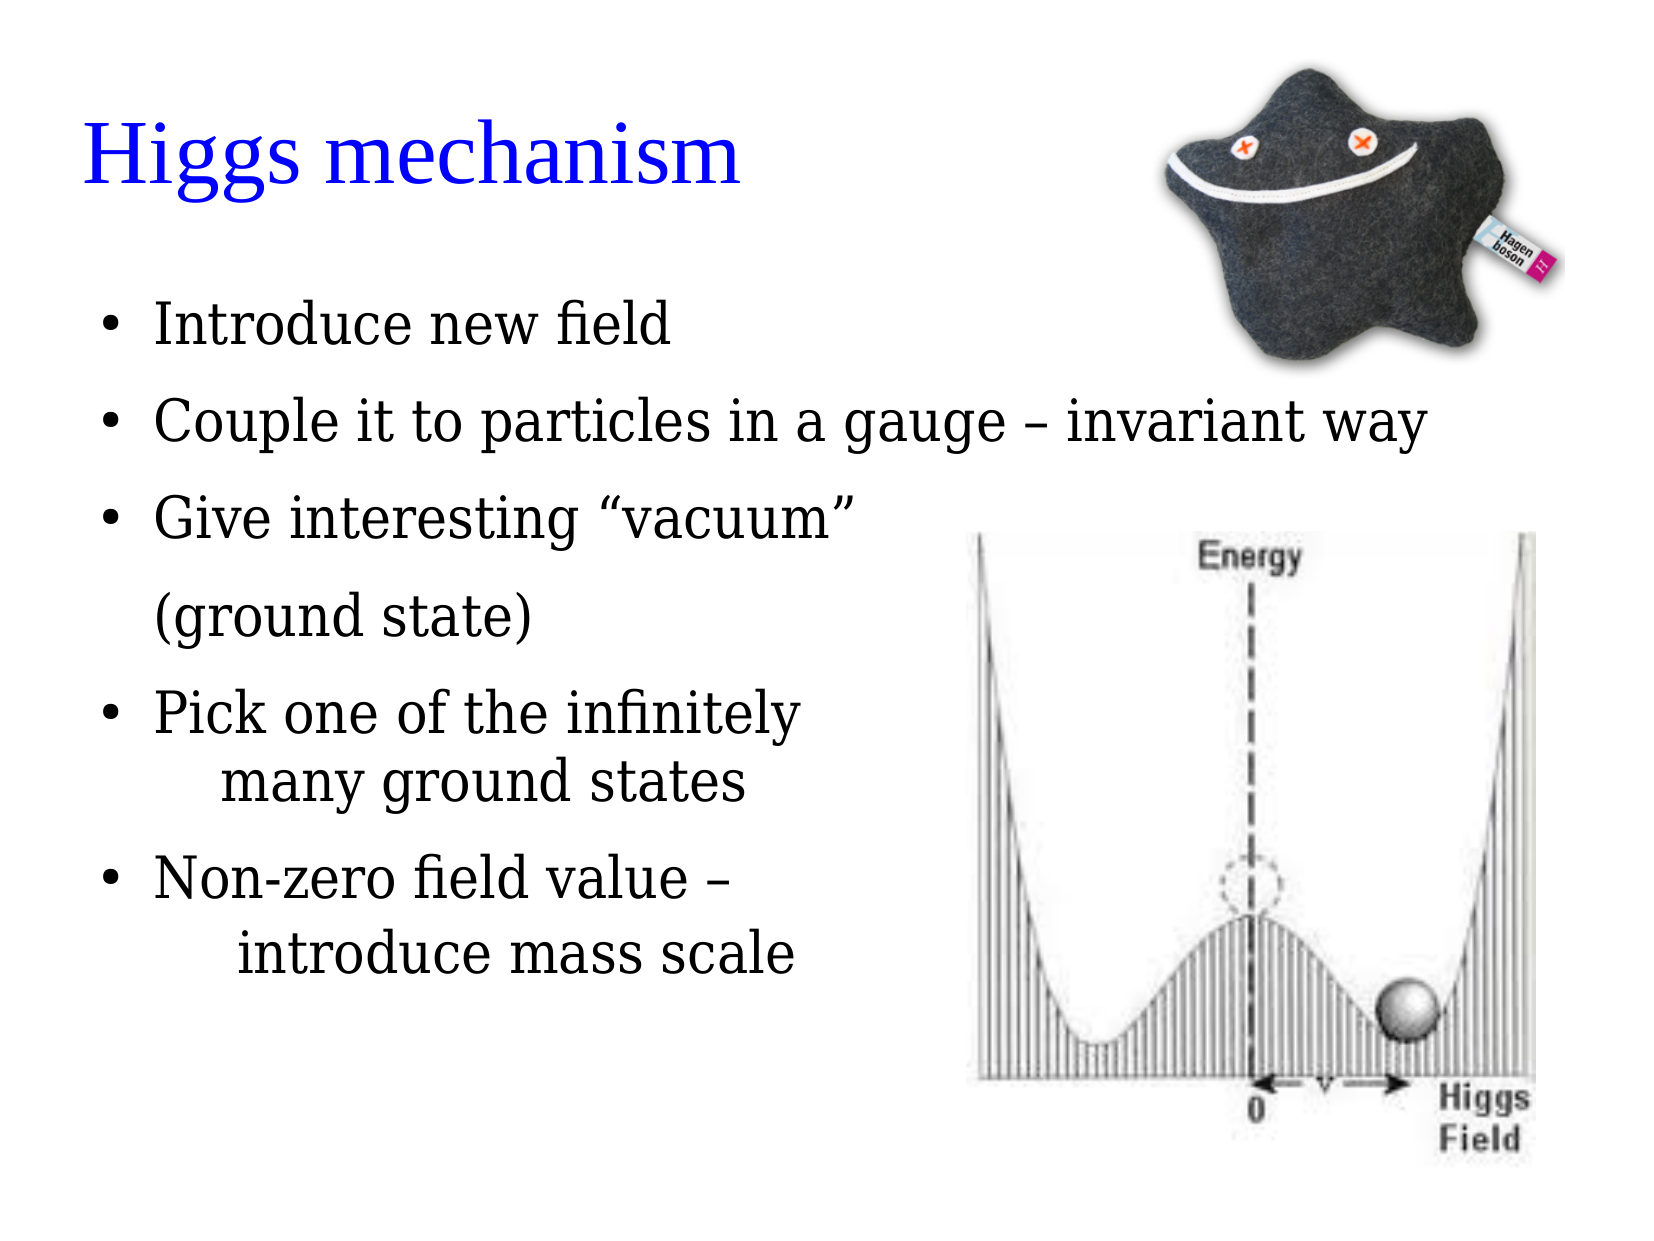

# Higgs mechanism
Introduce new field
Couple it to particles in a gauge – invariant way
Give interesting “vacuum”
(ground state)
Pick one of the infinitely many ground states
Non-zero field value – introduce mass scale